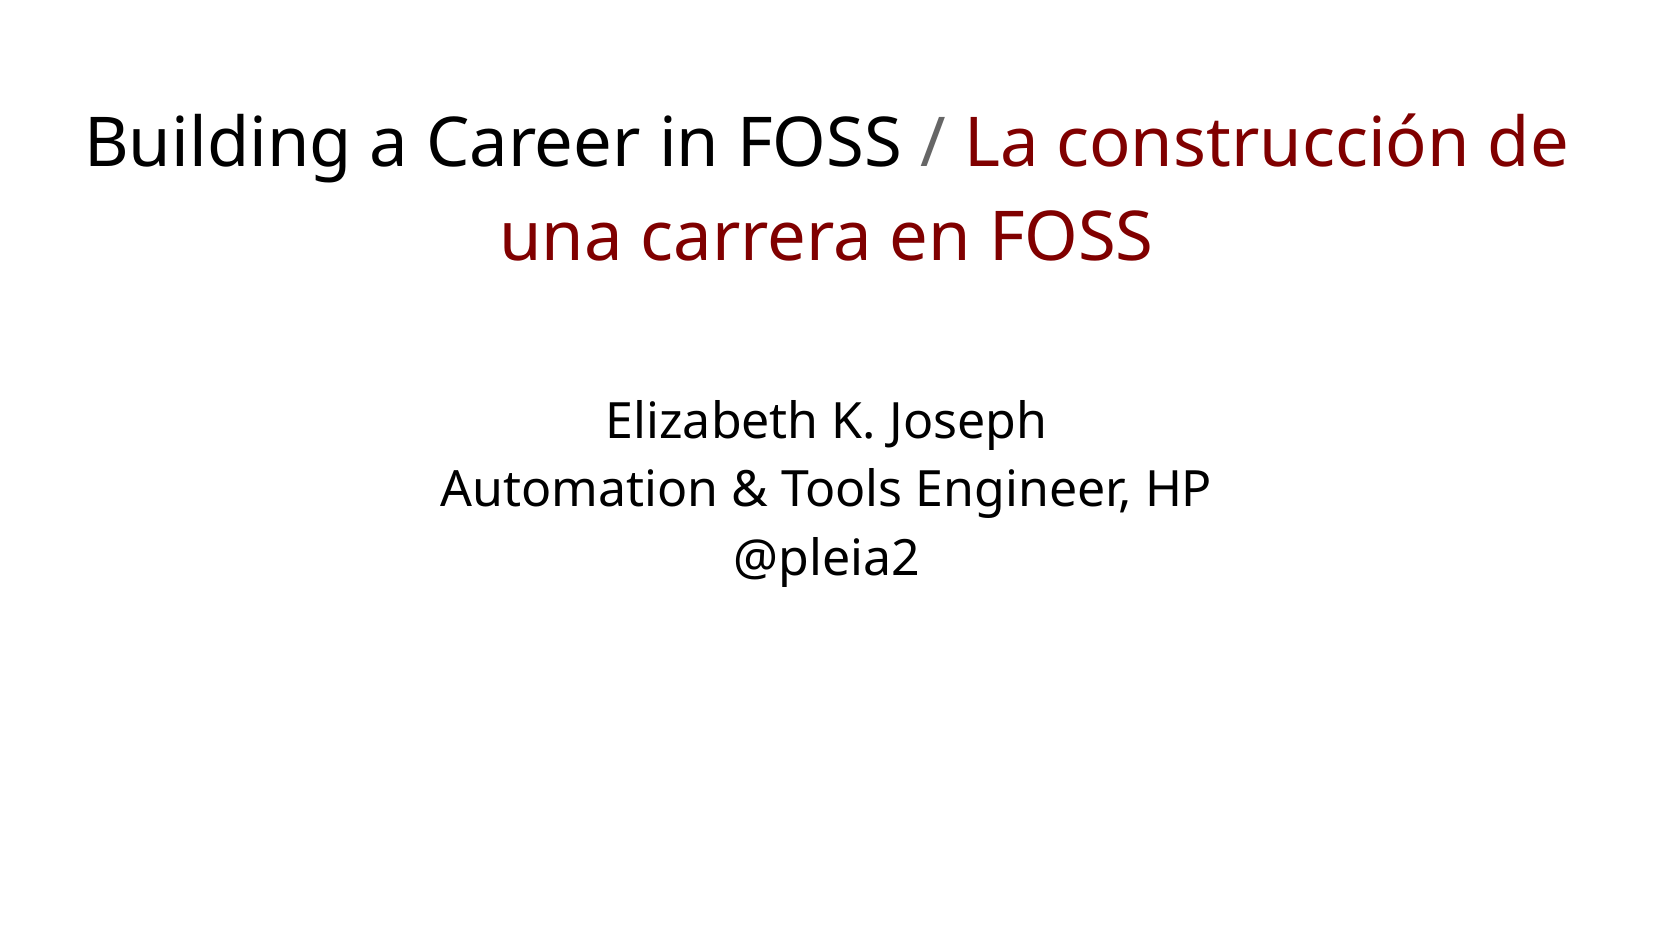

# Building a Career in FOSS / La construcción de una carrera en FOSS
Elizabeth K. Joseph
Automation & Tools Engineer, HP
@pleia2